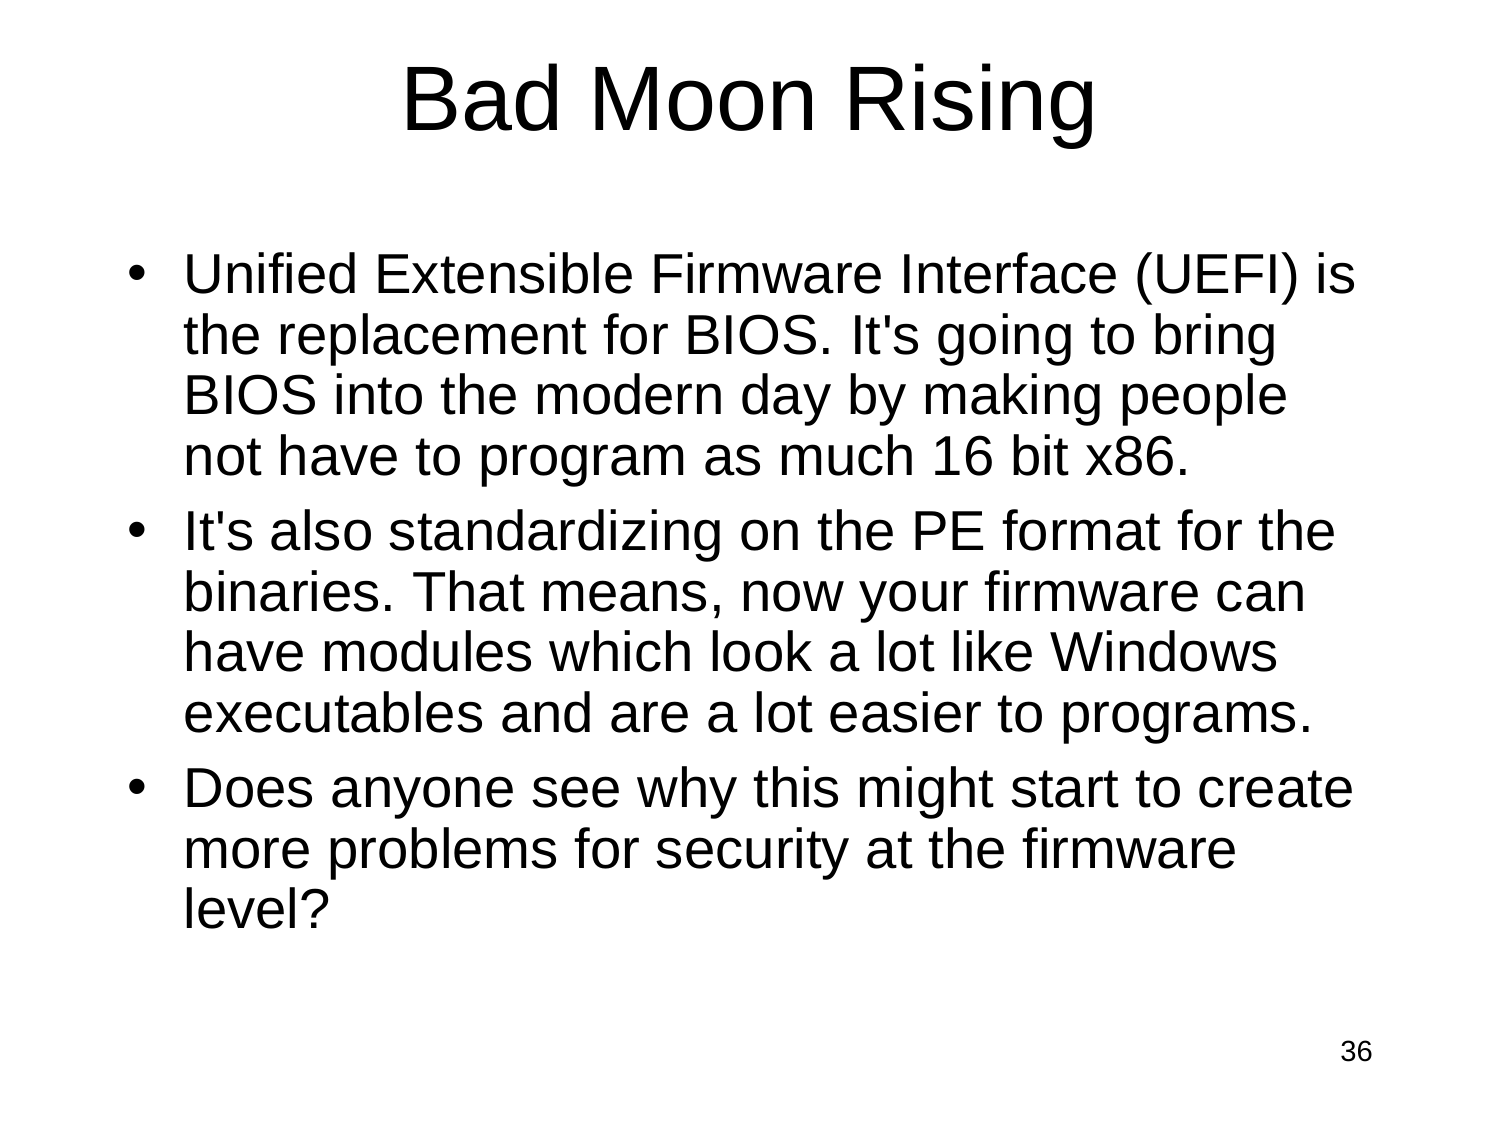

# Bad Moon Rising
Unified Extensible Firmware Interface (UEFI) is the replacement for BIOS. It's going to bring BIOS into the modern day by making people not have to program as much 16 bit x86.
It's also standardizing on the PE format for the binaries. That means, now your firmware can have modules which look a lot like Windows executables and are a lot easier to programs.
Does anyone see why this might start to create more problems for security at the firmware level?